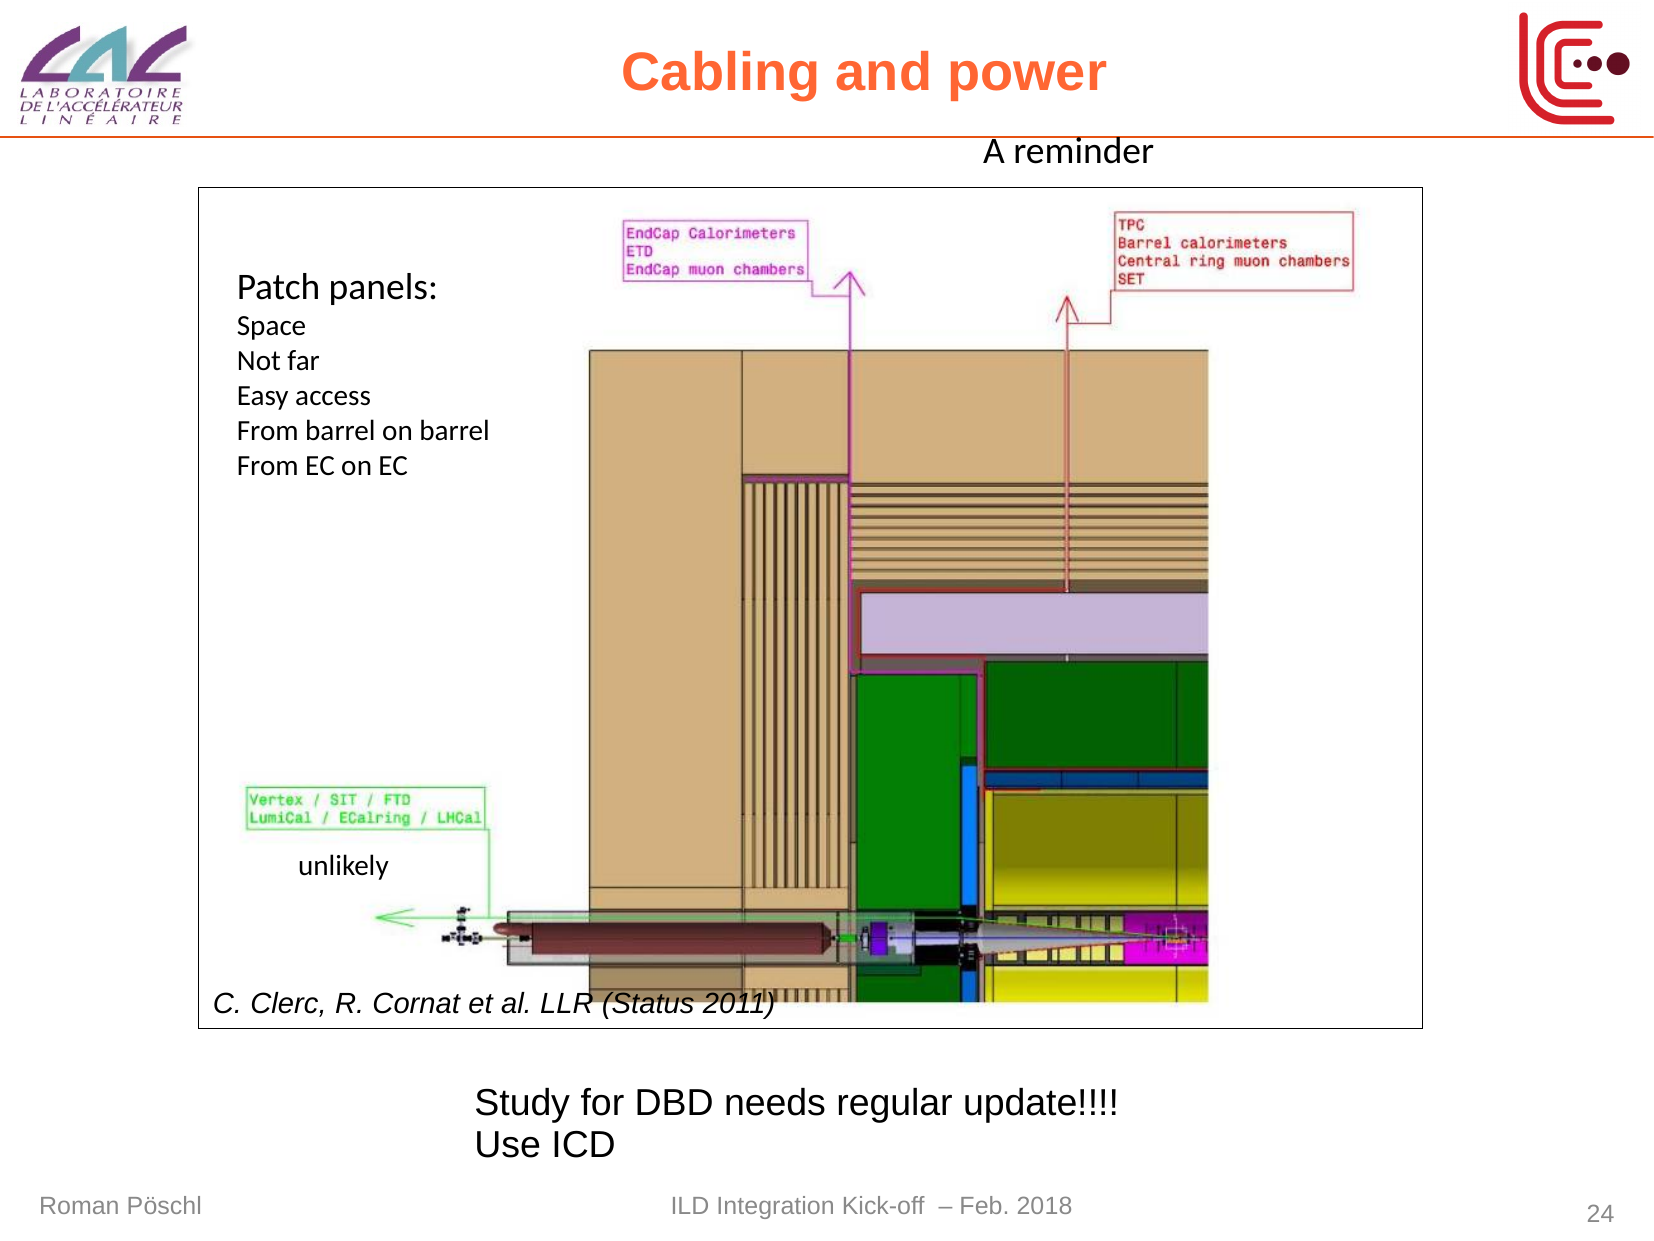

# Cabling and power
A reminder
Patch panels:
Space
Not far
Easy access
From barrel on barrel
From EC on EC
unlikely
C. Clerc, R. Cornat et al. LLR (Status 2011)
Study for DBD needs regular update!!!!
Use ICD